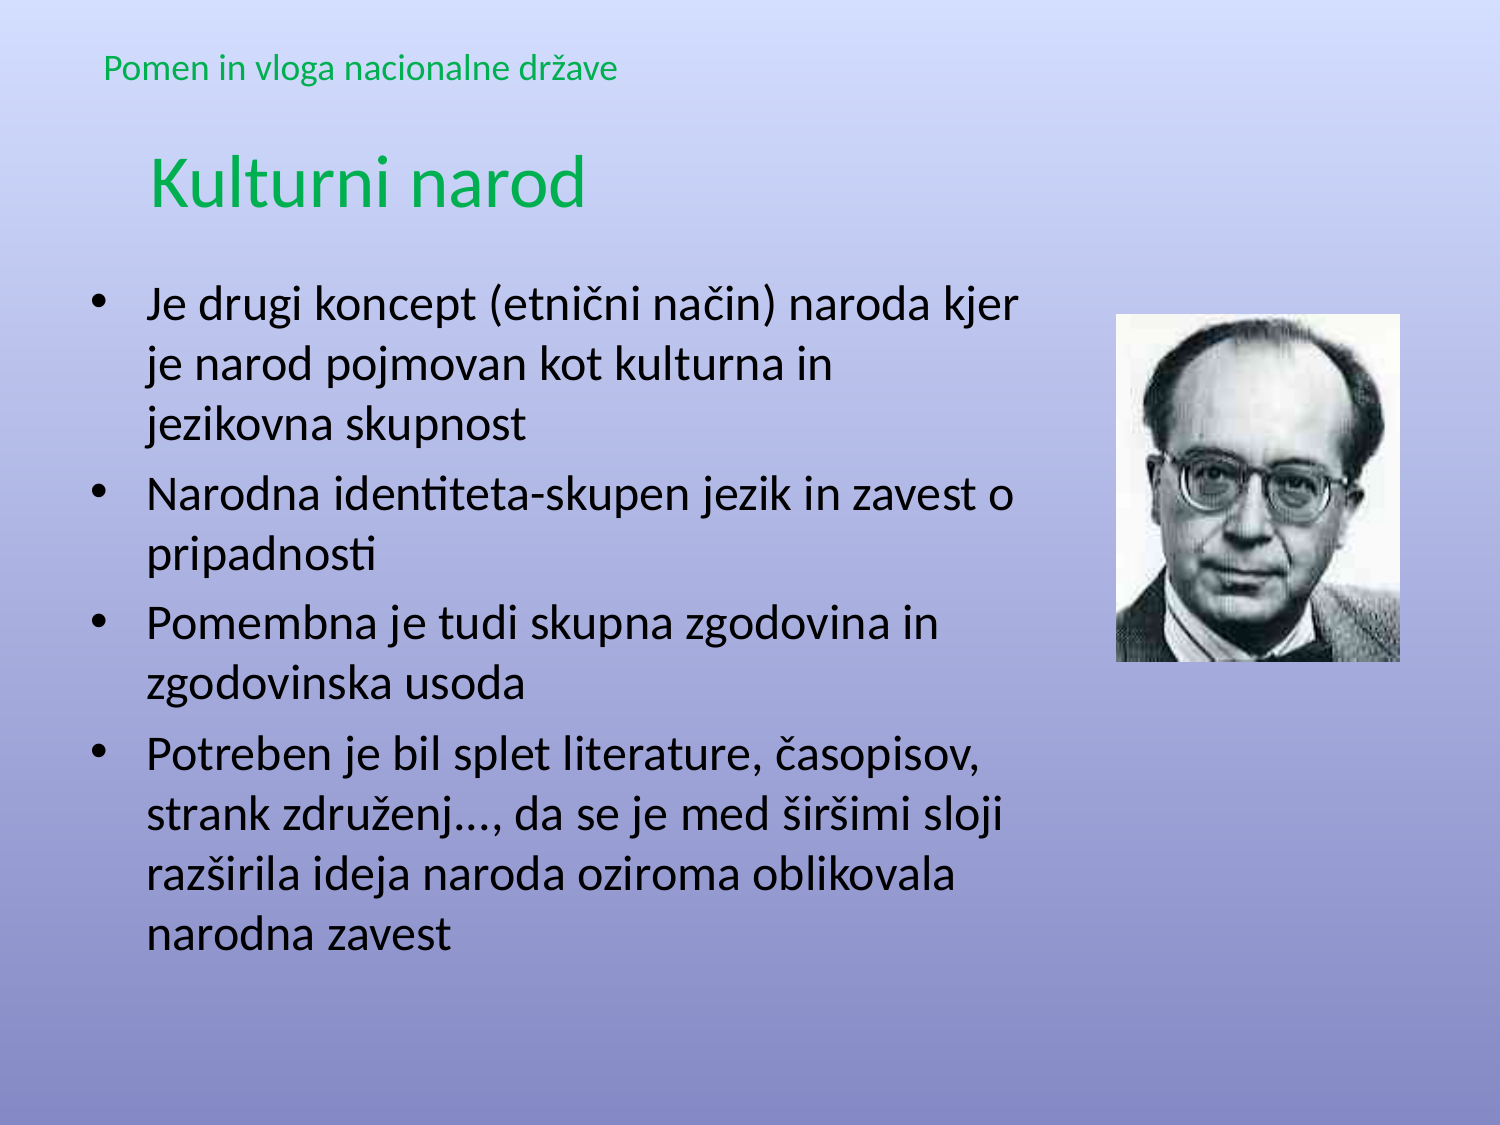

# Pomen in vloga nacionalne države
Kulturni narod
Je drugi koncept (etnični način) naroda kjer je narod pojmovan kot kulturna in jezikovna skupnost
Narodna identiteta-skupen jezik in zavest o pripadnosti
Pomembna je tudi skupna zgodovina in zgodovinska usoda
Potreben je bil splet literature, časopisov, strank združenj..., da se je med širšimi sloji razširila ideja naroda oziroma oblikovala narodna zavest